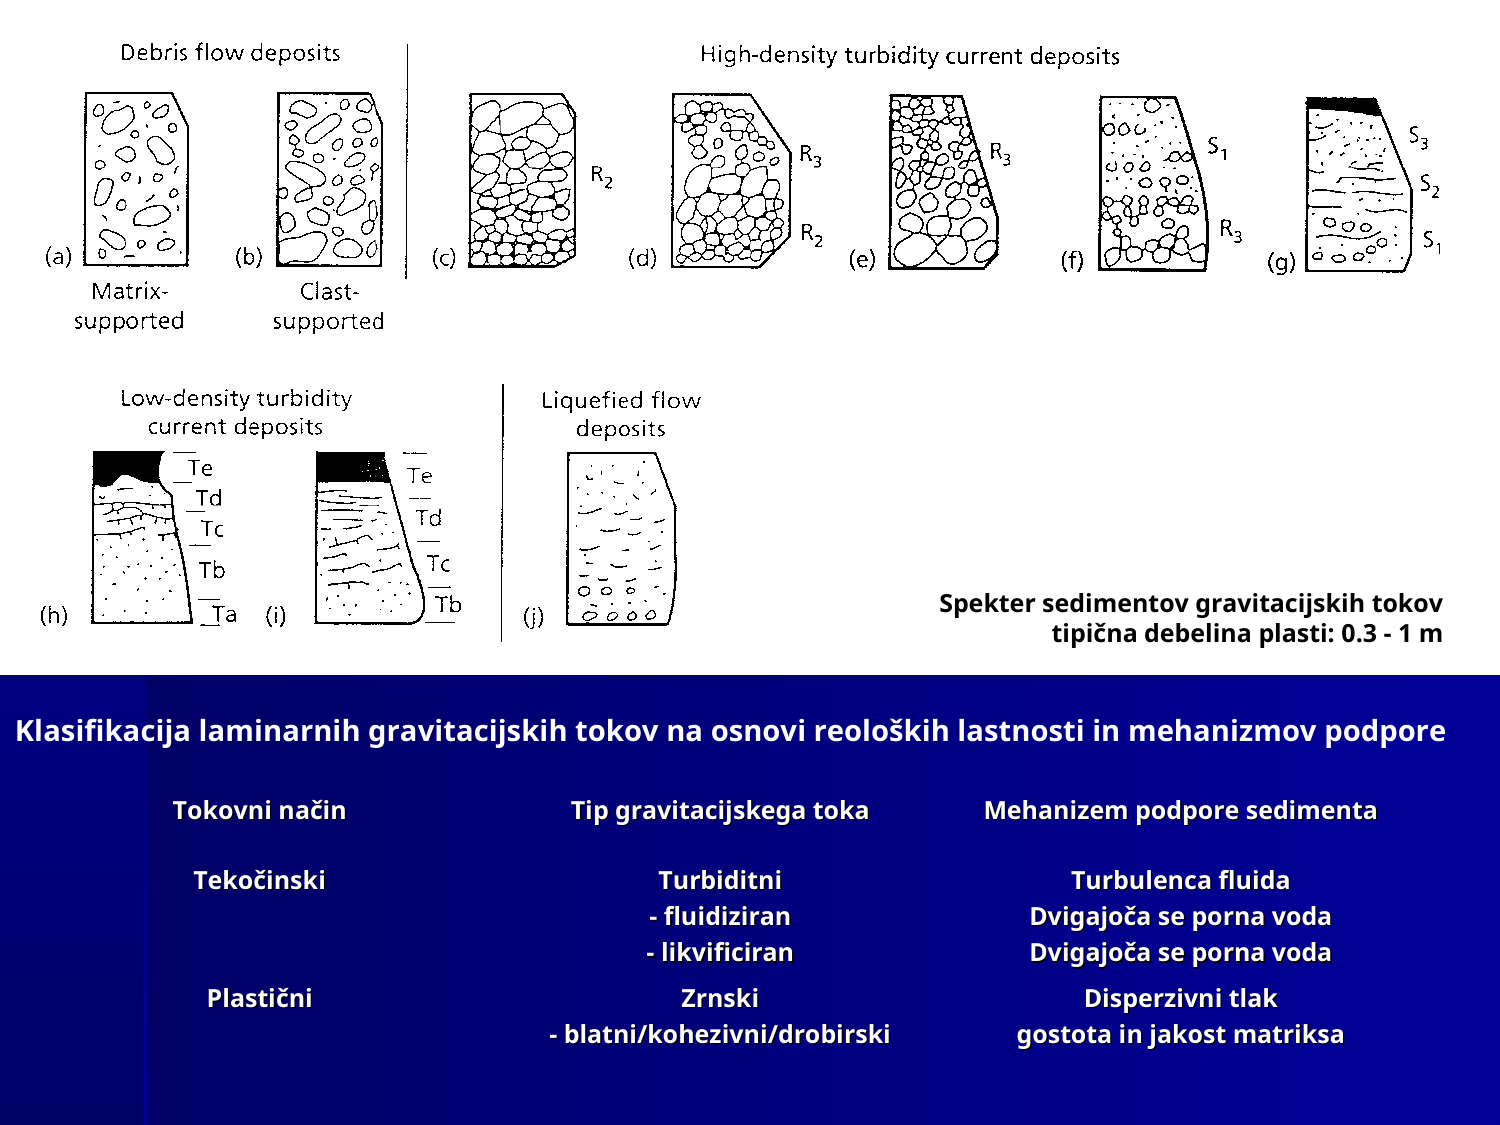

Spekter sedimentov gravitacijskih tokov
tipična debelina plasti: 0.3 - 1 m
Klasifikacija laminarnih gravitacijskih tokov na osnovi reoloških lastnosti in mehanizmov podpore
| Tokovni način | Tip gravitacijskega toka | Mehanizem podpore sedimenta |
| --- | --- | --- |
| Tekočinski | Turbiditni - fluidiziran - likvificiran | Turbulenca fluida Dvigajoča se porna voda Dvigajoča se porna voda |
| Plastični | Zrnski - blatni/kohezivni/drobirski | Disperzivni tlak gostota in jakost matriksa |